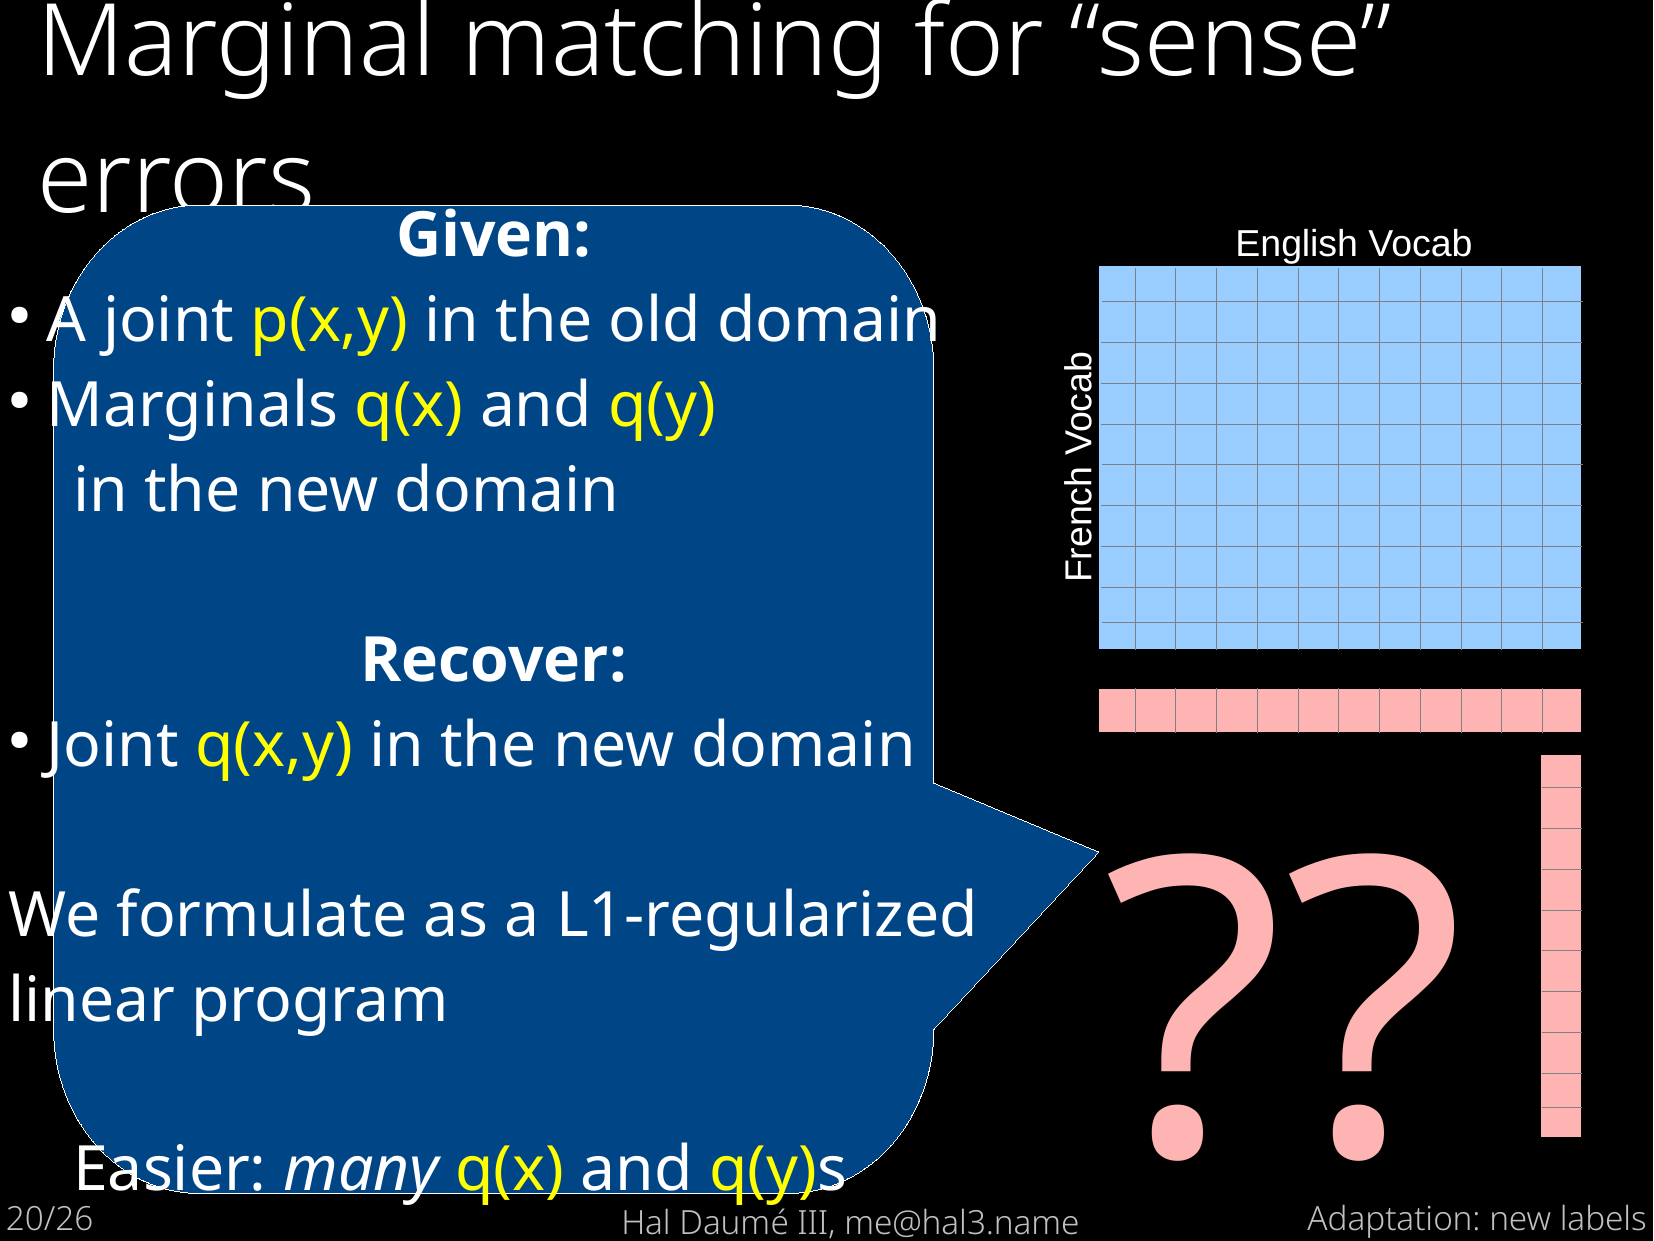

# Marginal matching for “sense” errors
Given:
 A joint p(x,y) in the old domain
 Marginals q(x) and q(y)
 in the new domain
Recover:
 Joint q(x,y) in the new domain
We formulate as a L1-regularized
linear program
 Easier: many q(x) and q(y)s
English Vocab
French Vocab
???